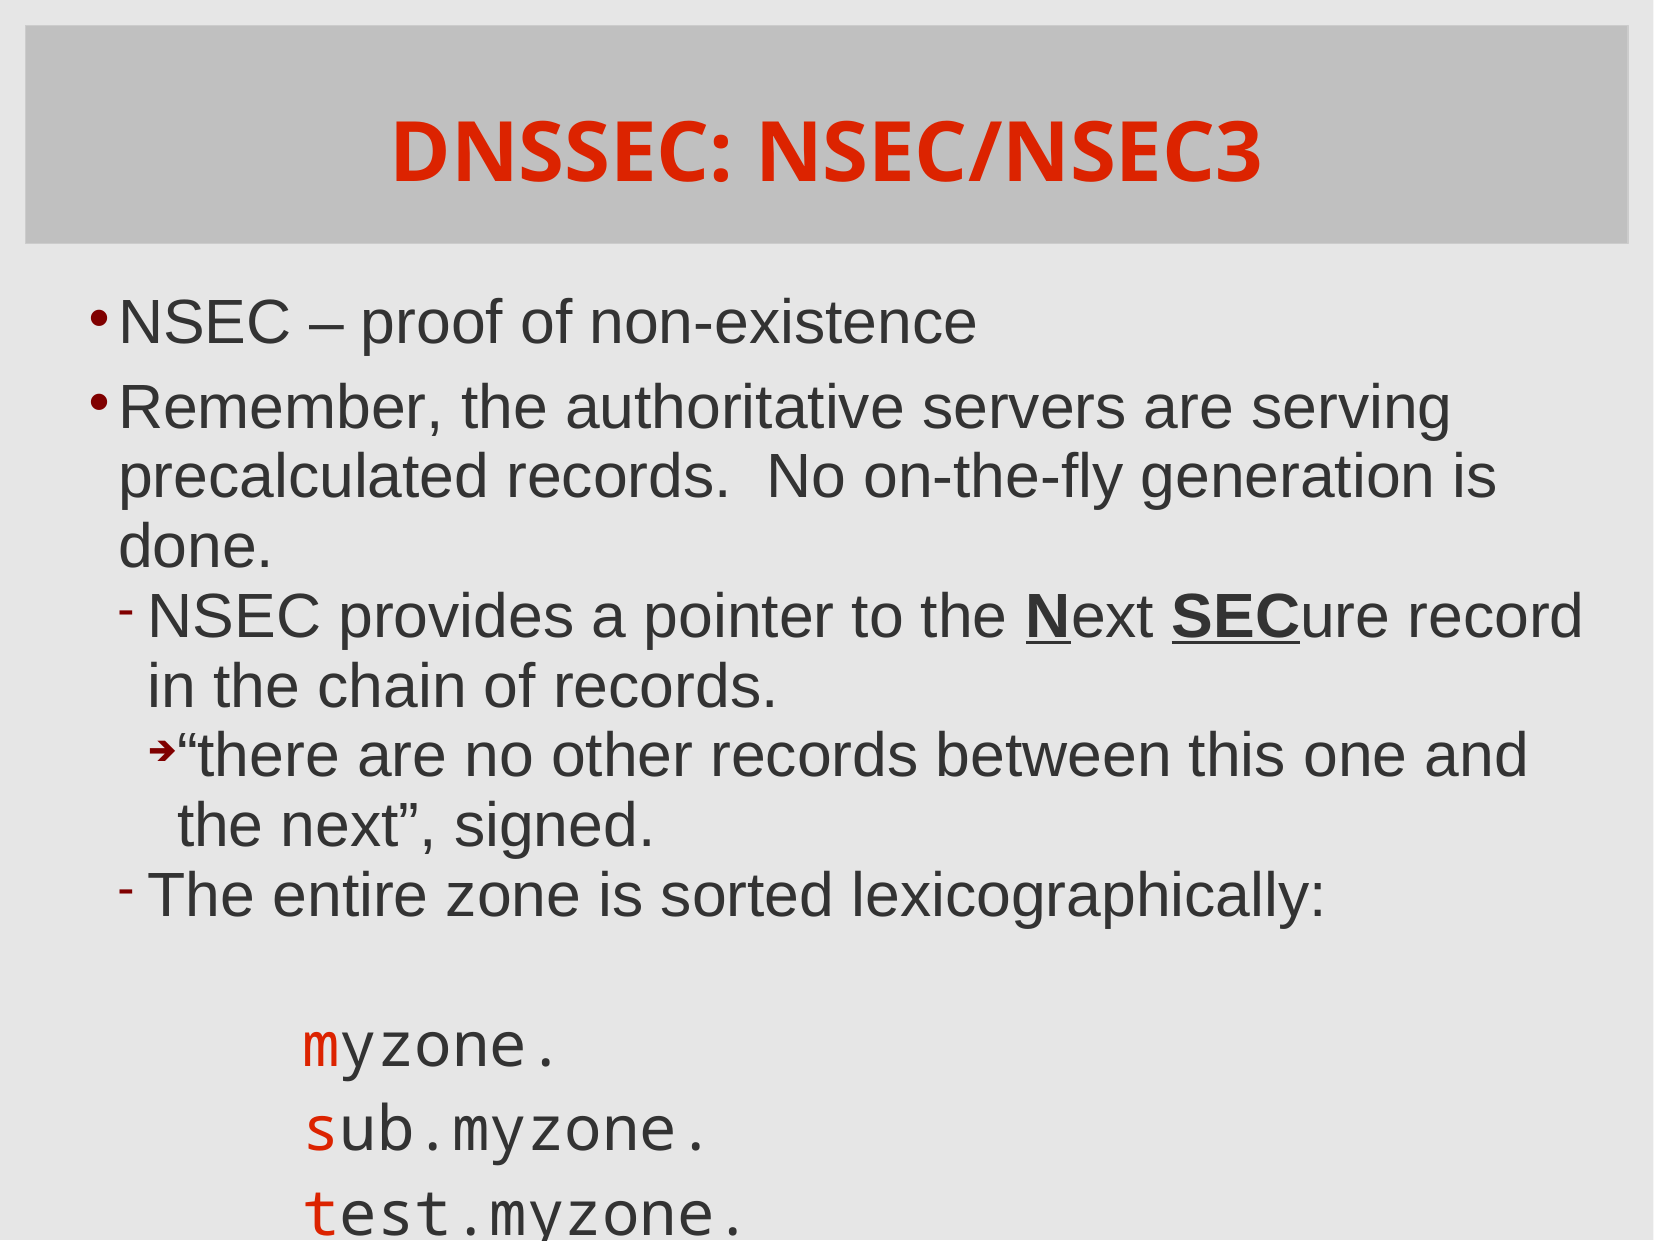

# DNSSEC: NSEC/NSEC3
NSEC – proof of non-existence
Remember, the authoritative servers are serving precalculated records. No on-the-fly generation is done.
NSEC provides a pointer to the Next SECure record in the chain of records.
“there are no other records between this one and the next”, signed.
The entire zone is sorted lexicographically:
			myzone.
			sub.myzone.
			test.myzone.